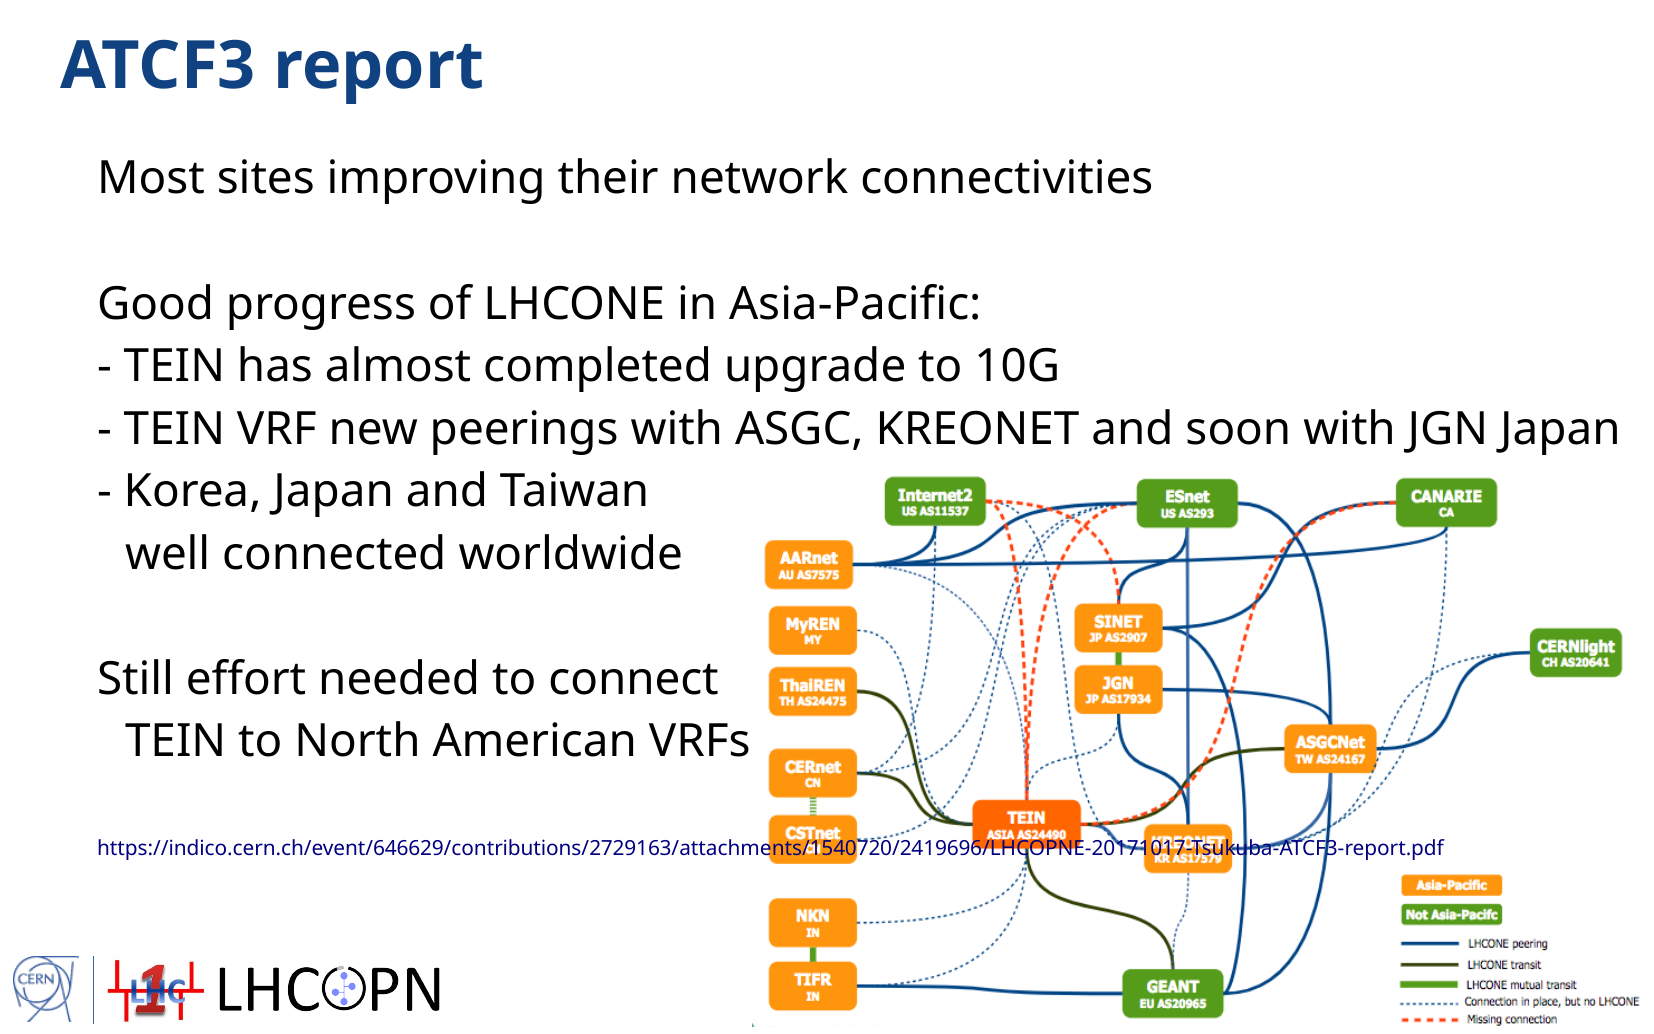

# ATCF3 report
Most sites improving their network connectivities
Good progress of LHCONE in Asia-Pacific:
- TEIN has almost completed upgrade to 10G
- TEIN VRF new peerings with ASGC, KREONET and soon with JGN Japan
- Korea, Japan and Taiwan
well connected worldwide
Still effort needed to connect
TEIN to North American VRFs
https://indico.cern.ch/event/646629/contributions/2729163/attachments/1540720/2419696/LHCOPNE-20171017-Tsukuba-ATCF3-report.pdf